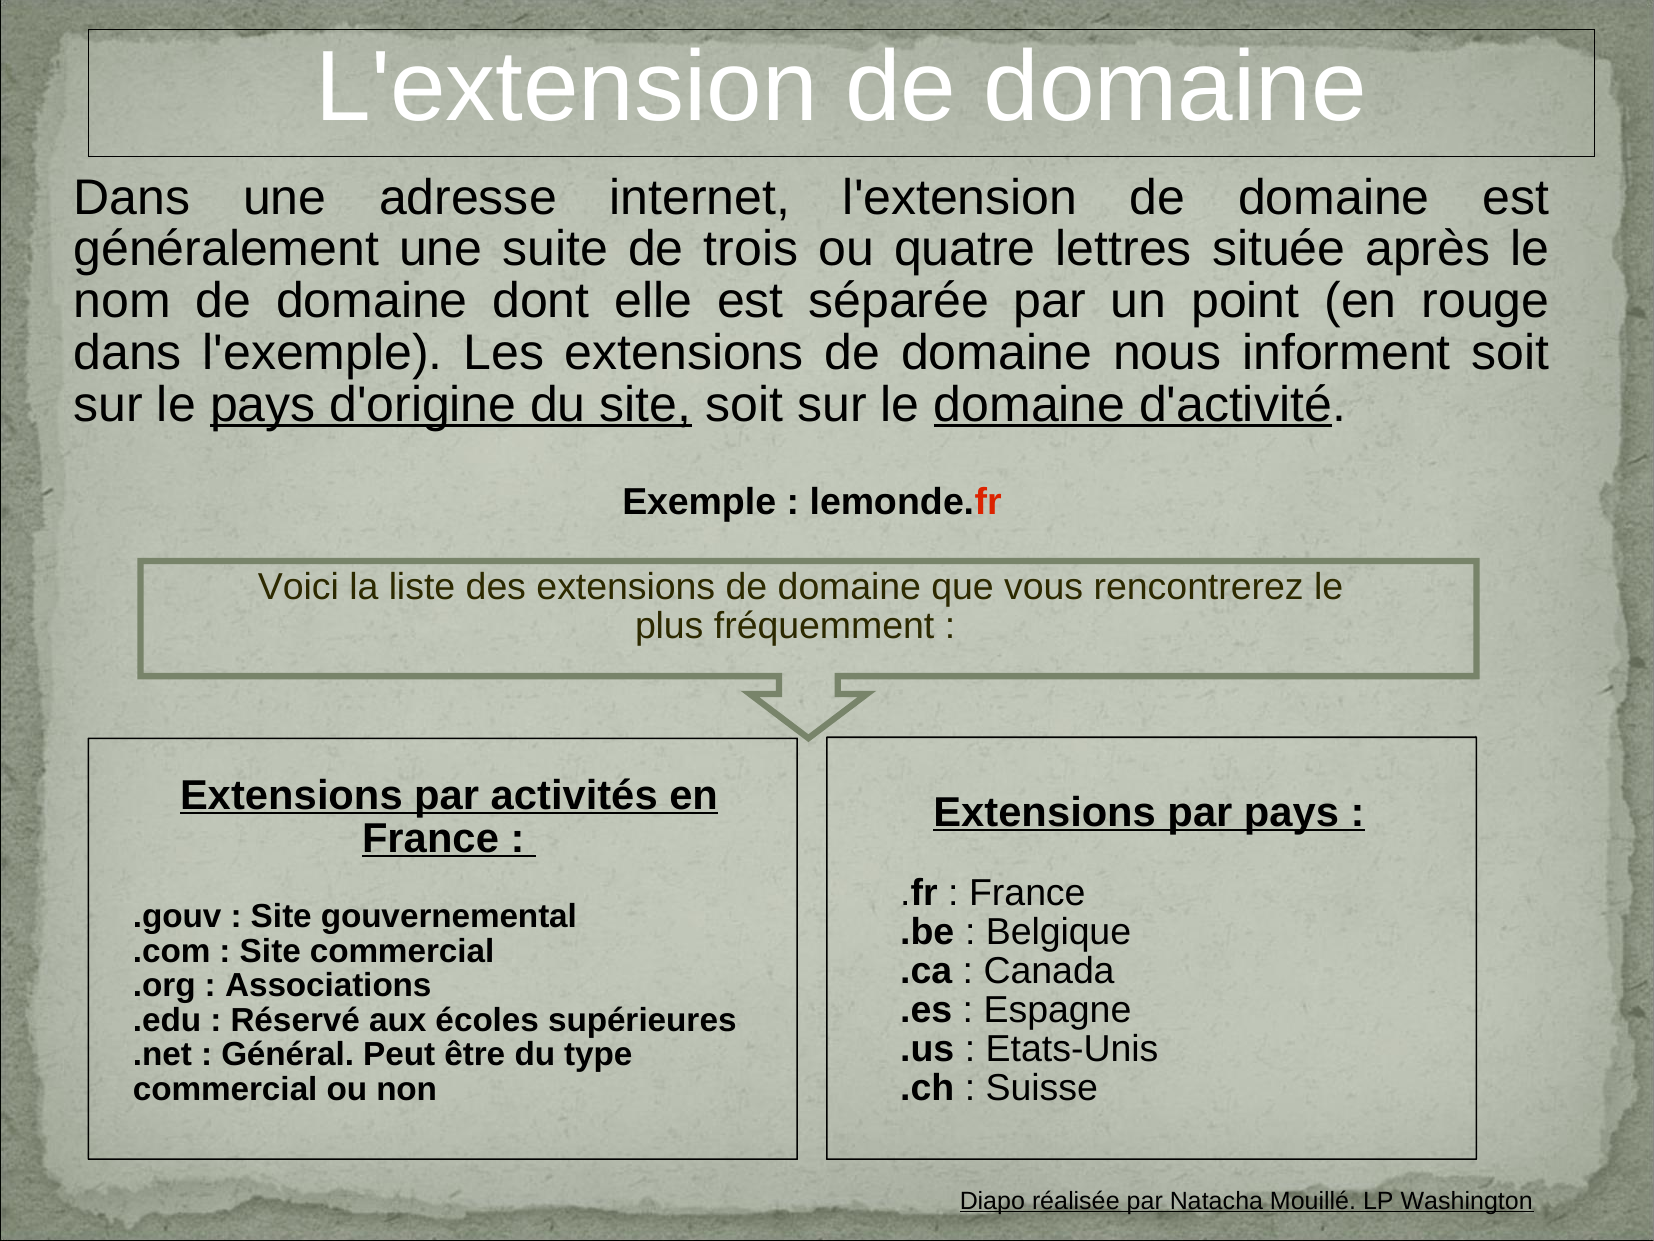

L'extension de domaine
Dans une adresse internet, l'extension de domaine est généralement une suite de trois ou quatre lettres située après le nom de domaine dont elle est séparée par un point (en rouge dans l'exemple). Les extensions de domaine nous informent soit sur le pays d'origine du site, soit sur le domaine d'activité.
Exemple : lemonde.fr
Voici la liste des extensions de domaine que vous rencontrerez le plus fréquemment :
Extensions par activités en France :
.gouv : Site gouvernemental
.com : Site commercial
.org : Associations
.edu : Réservé aux écoles supérieures
.net : Général. Peut être du type commercial ou non
Extensions par pays :
.fr : France
.be : Belgique
.ca : Canada
.es : Espagne
.us : Etats-Unis
.ch : Suisse
Diapo réalisée par Natacha Mouillé. LP Washington